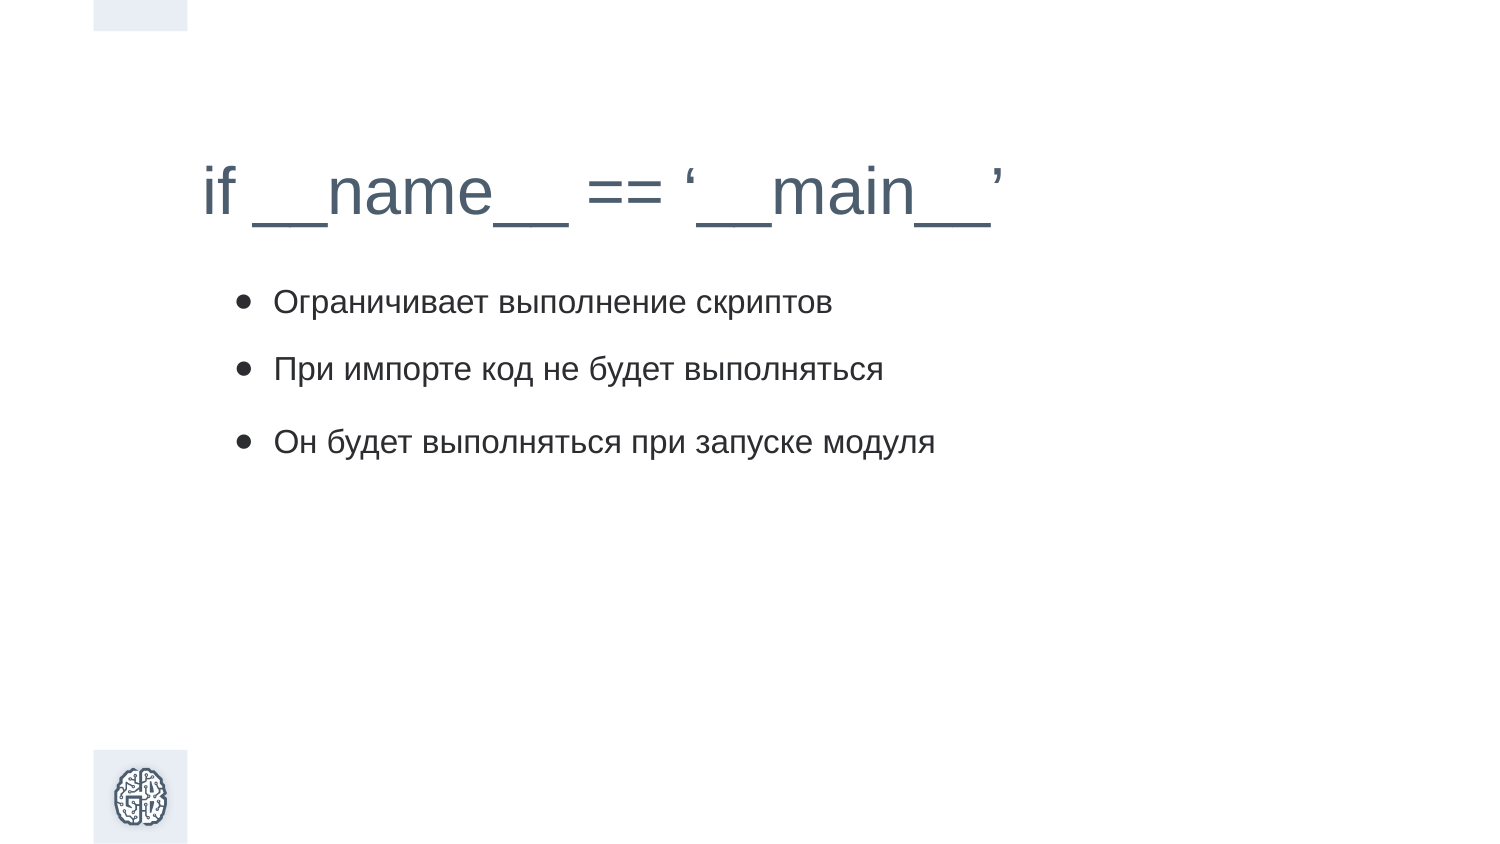

if __name__ == ‘__main__’
Ограничивает выполнение скриптов
При импорте код не будет выполняться
Он будет выполняться при запуске модуля